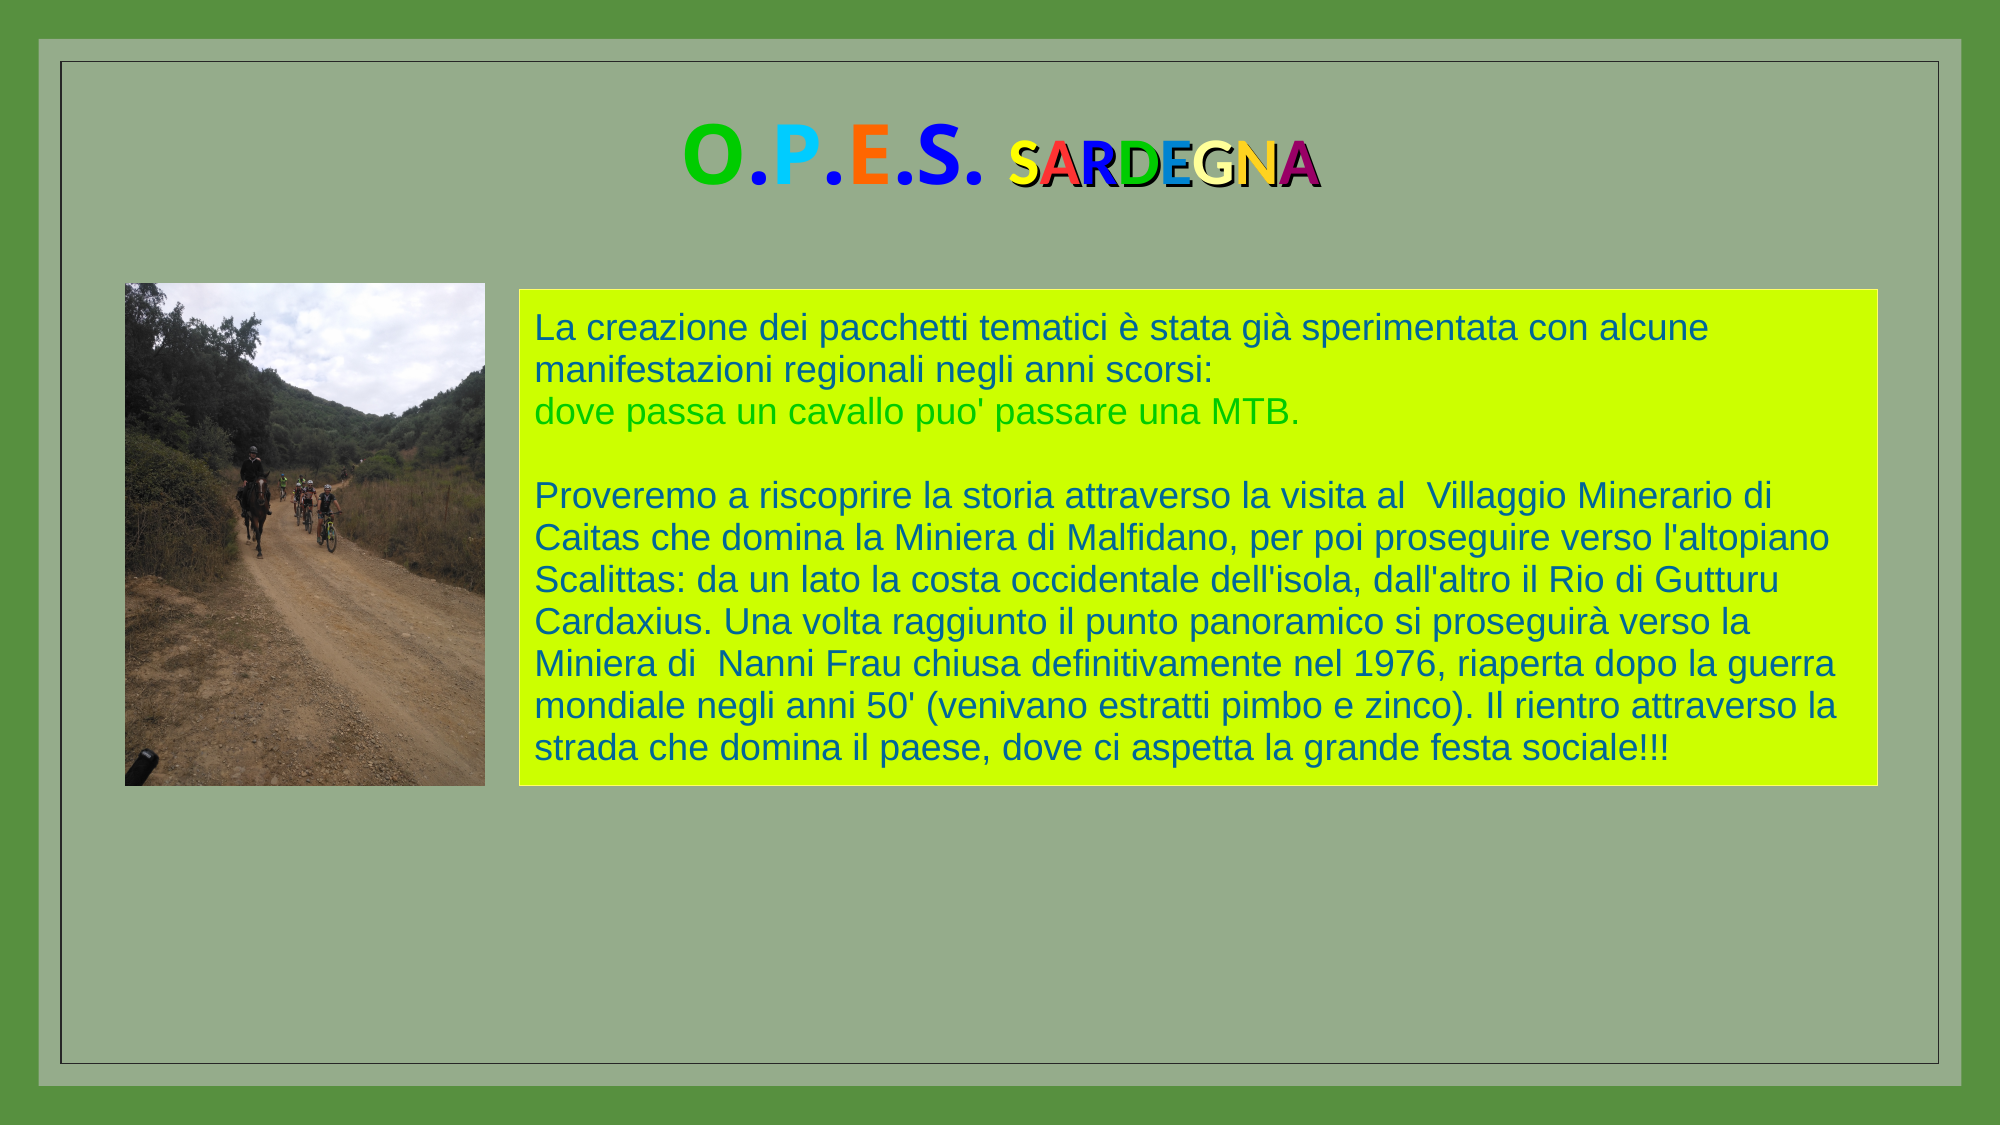

# O.P.E.S. SARDEGNA
La creazione dei pacchetti tematici è stata già sperimentata con alcune
manifestazioni regionali negli anni scorsi:
dove passa un cavallo puo' passare una MTB.
Proveremo a riscoprire la storia attraverso la visita al Villaggio Minerario di
Caitas che domina la Miniera di Malfidano, per poi proseguire verso l'altopiano
Scalittas: da un lato la costa occidentale dell'isola, dall'altro il Rio di Gutturu
Cardaxius. Una volta raggiunto il punto panoramico si proseguirà verso la
Miniera di Nanni Frau chiusa definitivamente nel 1976, riaperta dopo la guerra
mondiale negli anni 50' (venivano estratti pimbo e zinco). Il rientro attraverso la
strada che domina il paese, dove ci aspetta la grande festa sociale!!!